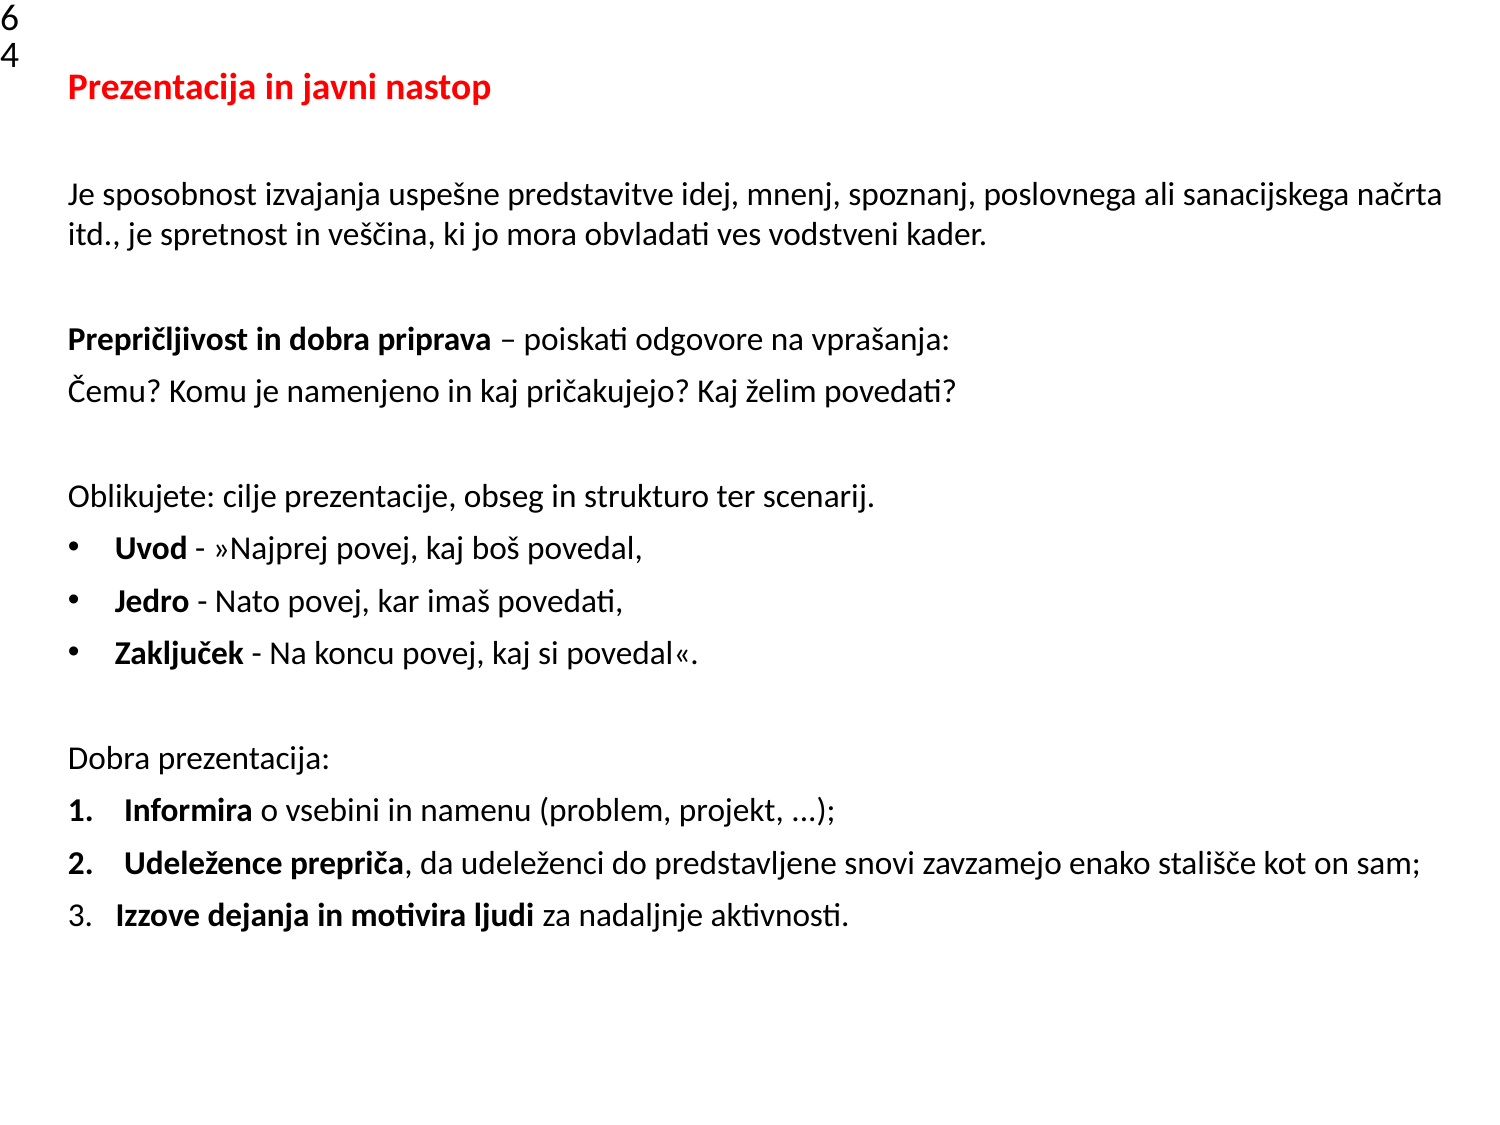

Prezentacija in javni nastop
Je sposobnost izvajanja uspešne predstavitve idej, mnenj, spoznanj, poslovnega ali sanacijskega načrta itd., je spretnost in veščina, ki jo mora obvladati ves vodstveni kader.
Prepričljivost in dobra priprava – poiskati odgovore na vprašanja:
Čemu? Komu je namenjeno in kaj pričakujejo? Kaj želim povedati?
Oblikujete: cilje prezentacije, obseg in strukturo ter scenarij.
Uvod - »Najprej povej, kaj boš povedal,
Jedro - Nato povej, kar imaš povedati,
Zaključek - Na koncu povej, kaj si povedal«.
Dobra prezentacija:
Informira o vsebini in namenu (problem, projekt, ...);
Udeležence prepriča, da udeleženci do predstavljene snovi zavzamejo enako stališče kot on sam;
3. Izzove dejanja in motivira ljudi za nadaljnje aktivnosti.